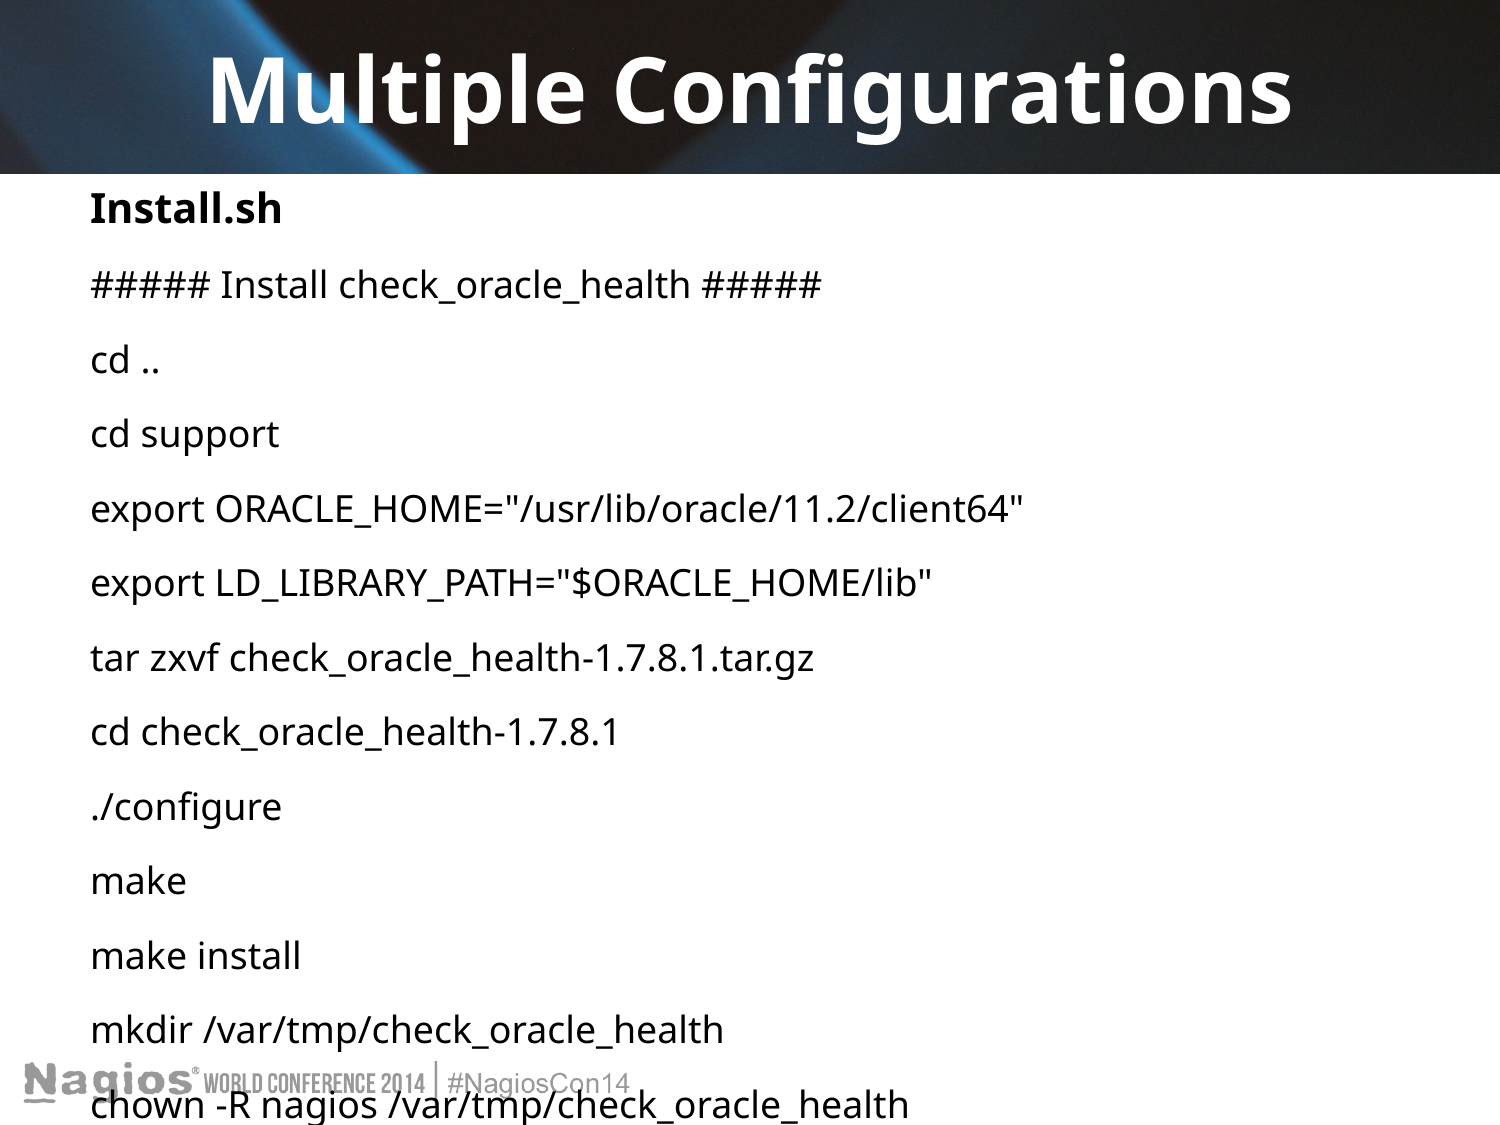

# Multiple Configurations
Install.sh
##### Install check_oracle_health #####
cd ..
cd support
export ORACLE_HOME="/usr/lib/oracle/11.2/client64"
export LD_LIBRARY_PATH="$ORACLE_HOME/lib"
tar zxvf check_oracle_health-1.7.8.1.tar.gz
cd check_oracle_health-1.7.8.1
./configure
make
make install
mkdir /var/tmp/check_oracle_health
chown -R nagios /var/tmp/check_oracle_health
echo "ORACLE_HOME=/usr/lib/oracle/11.2/client64"
echo "LD_LIBRARY_PATH=/usr/lib/oracle/11.2/client64/lib"
cp /tmp/package64/support/check_oracle_health /usr/local/nagios/libexec